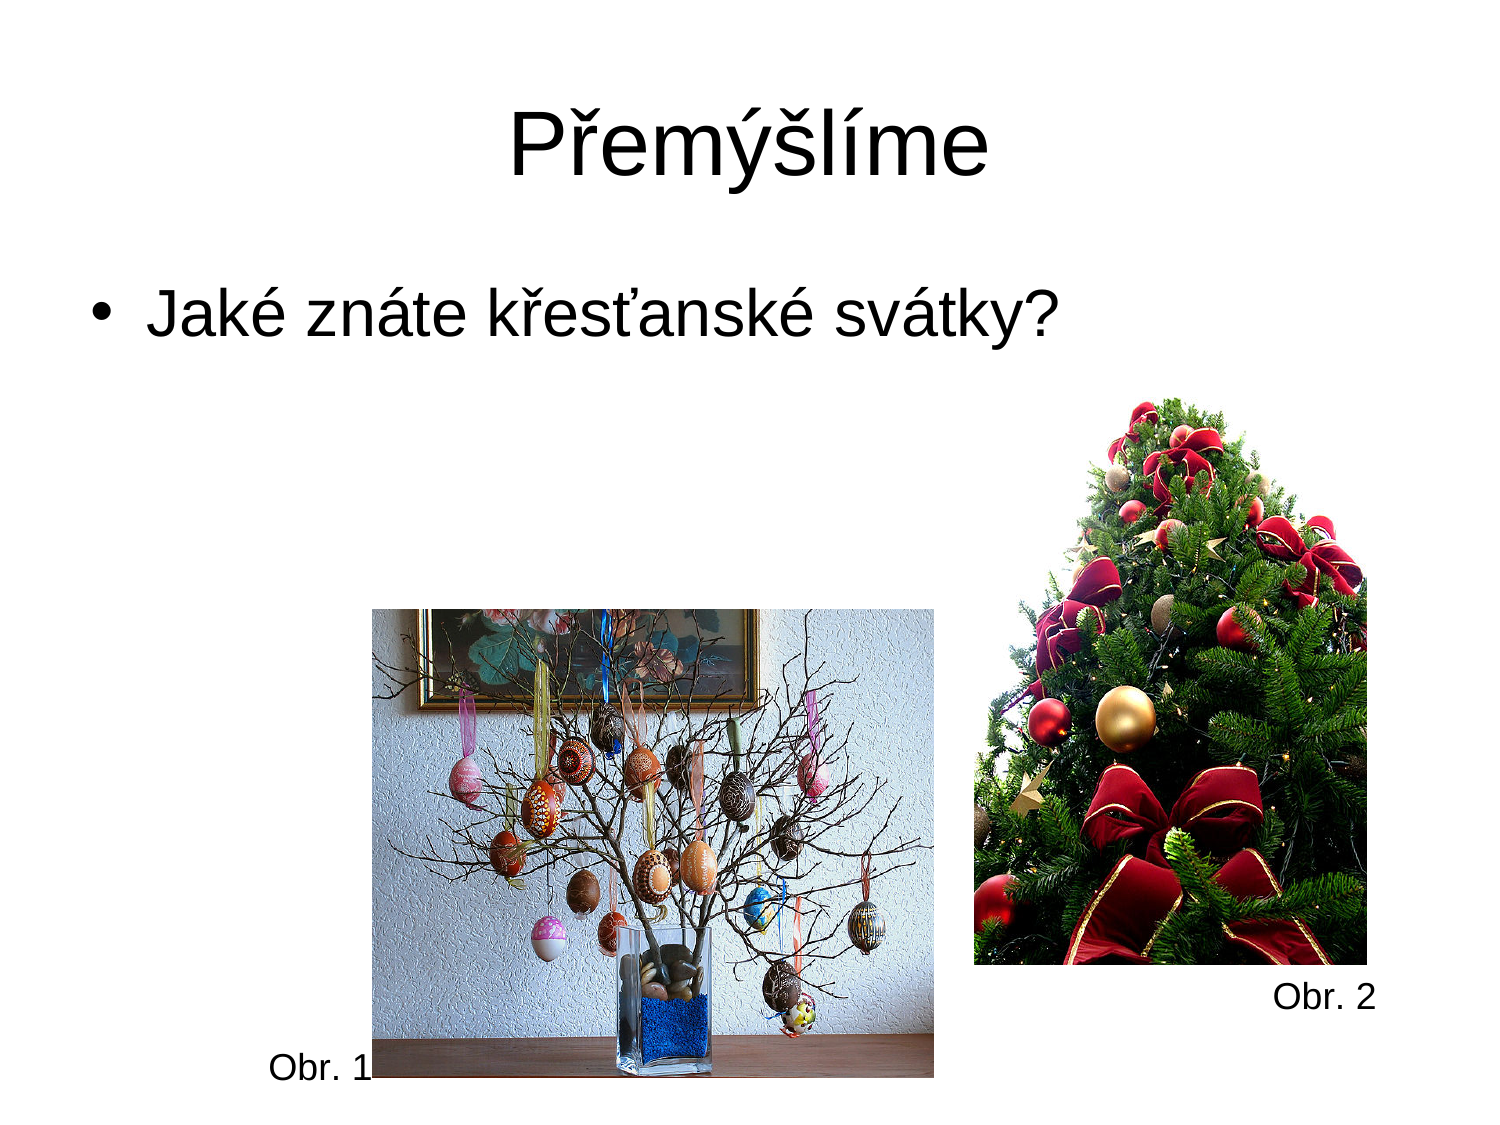

# Přemýšlíme
Jaké znáte křesťanské svátky?
Obr. 2
Obr. 1